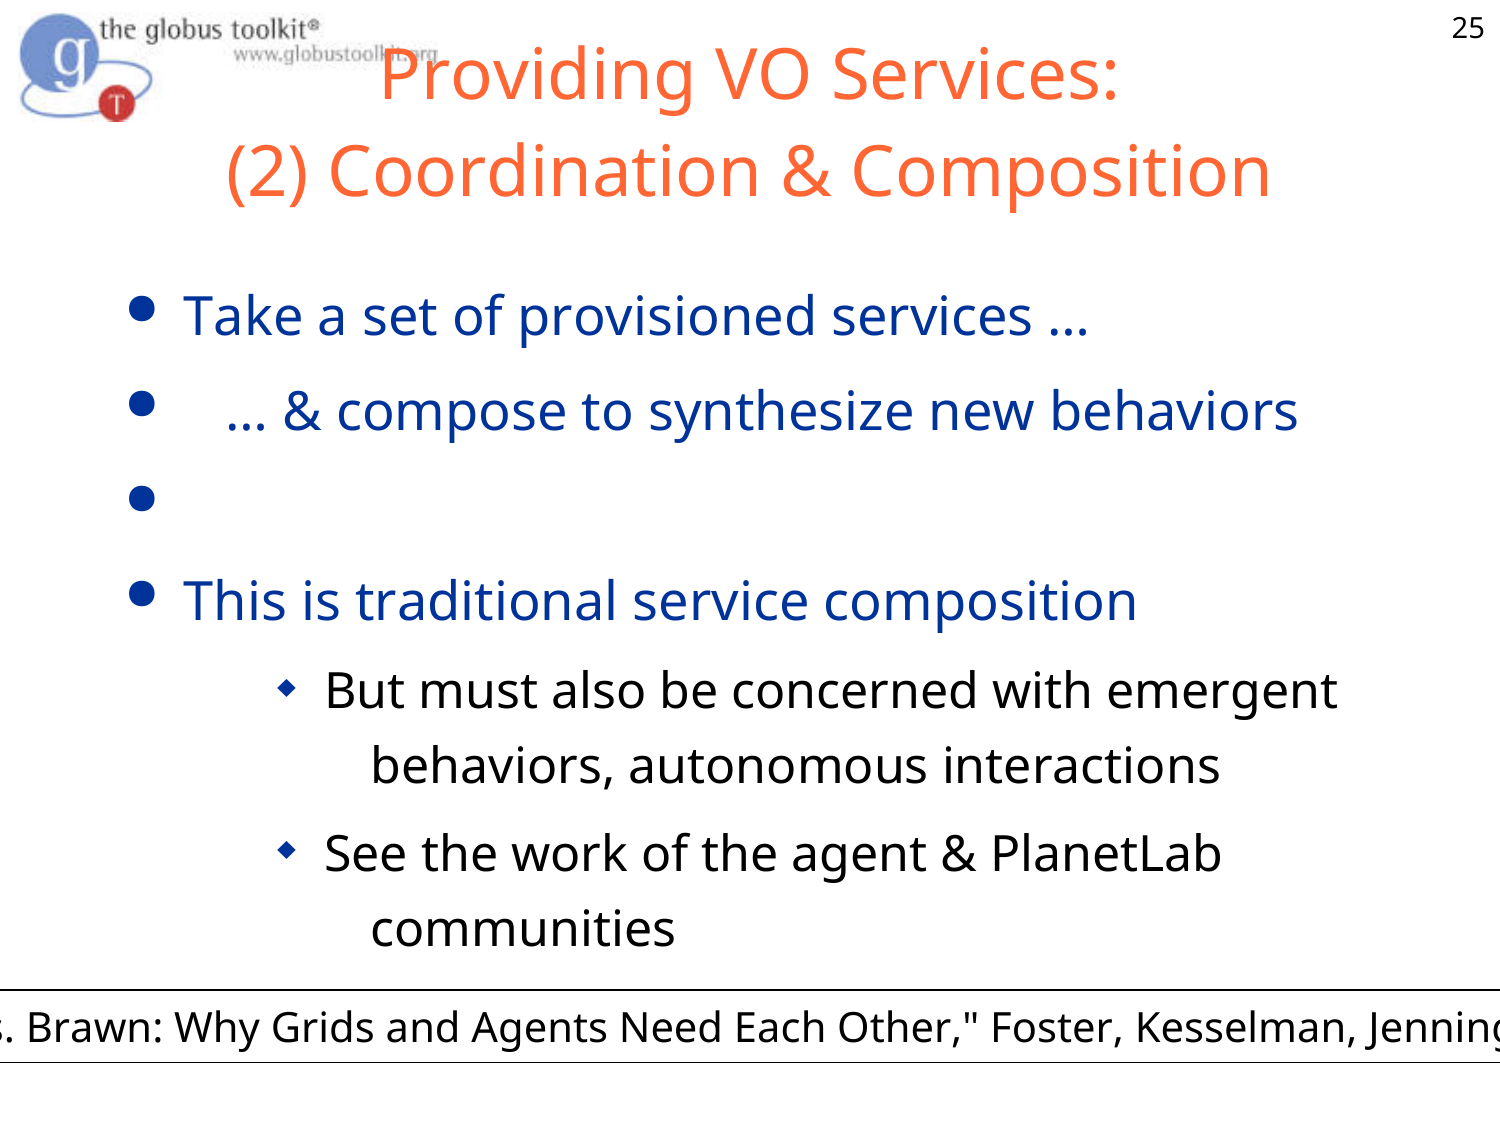

25
# Providing VO Services: (2) Coordination & Composition
Take a set of provisioned services …
 … & compose to synthesize new behaviors
This is traditional service composition
But must also be concerned with emergent behaviors, autonomous interactions
See the work of the agent & PlanetLab communities
“Brain vs. Brawn: Why Grids and Agents Need Each Other," Foster, Kesselman, Jennings, 2004.